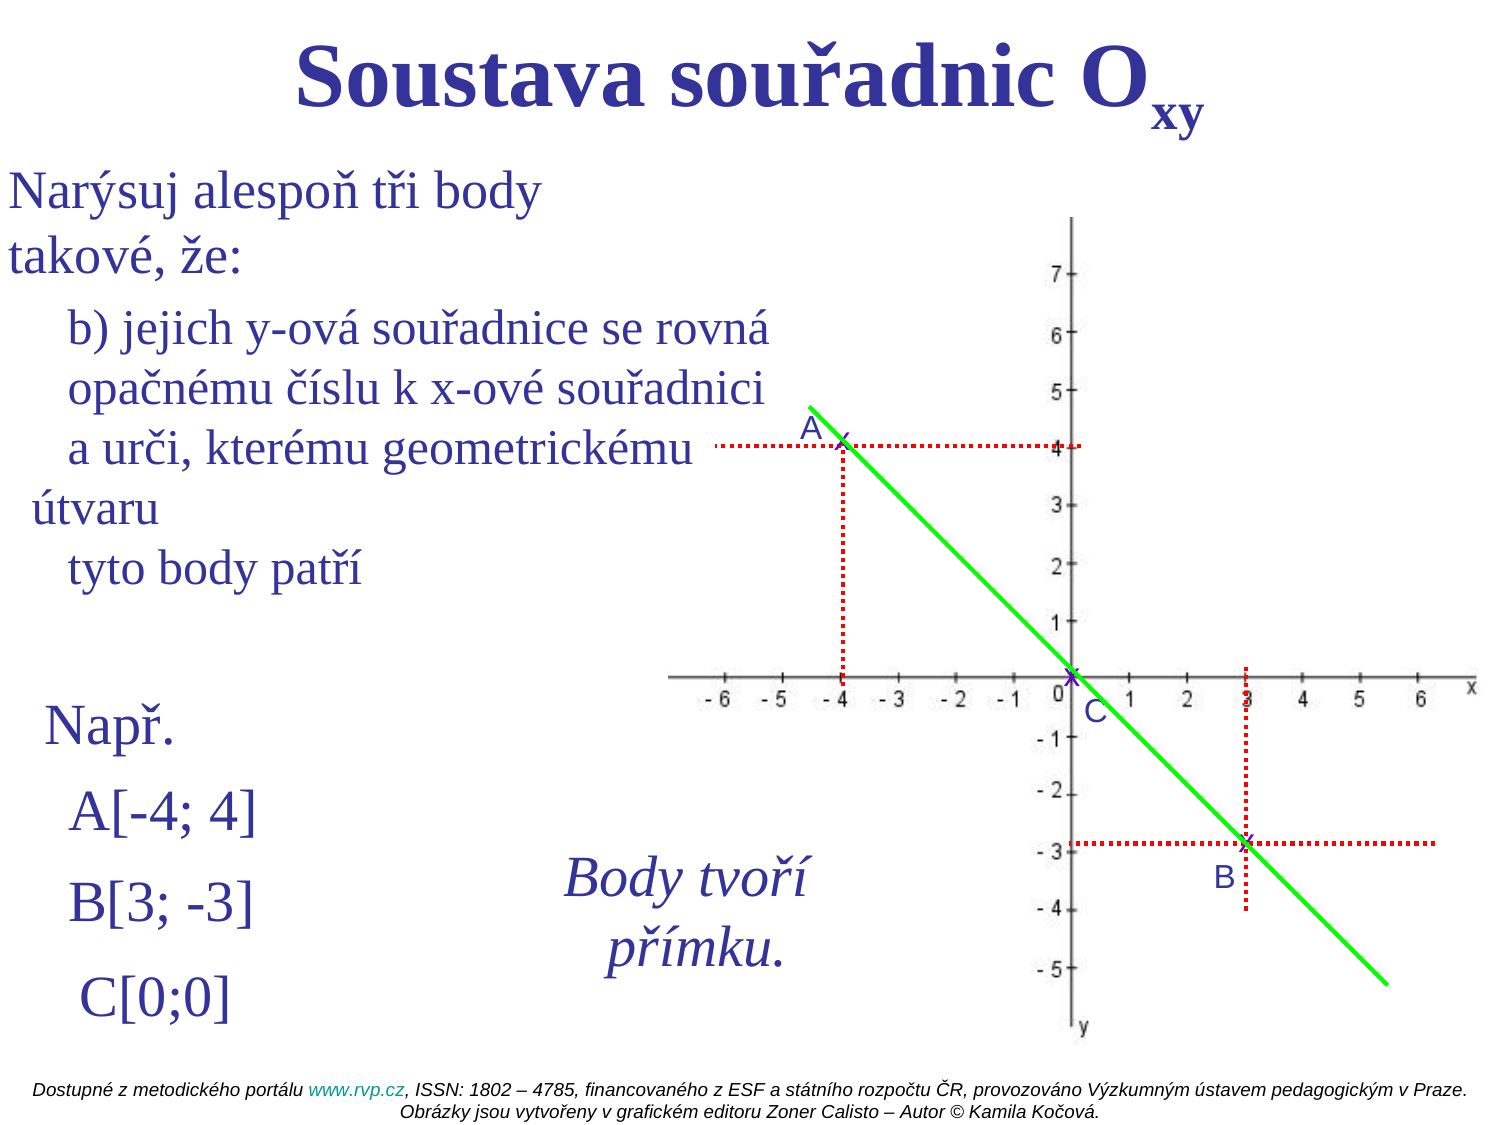

Soustava souřadnic Oxy
Narýsuj alespoň tři body
takové, že:
b) jejich y-ová souřadnice se rovná
opačnému číslu k x-ové souřadnici
a urči, kterému geometrickému útvaru
tyto body patří
A
x
x
Např.
C
A[-4; 4]
x
Body tvoří
 přímku.
B
B[3; -3]
C[0;0]
Dostupné z metodického portálu www.rvp.cz, ISSN: 1802 – 4785, financovaného z ESF a státního rozpočtu ČR, provozováno Výzkumným ústavem pedagogickým v Praze. Obrázky jsou vytvořeny v grafickém editoru Zoner Calisto – Autor © Kamila Kočová.